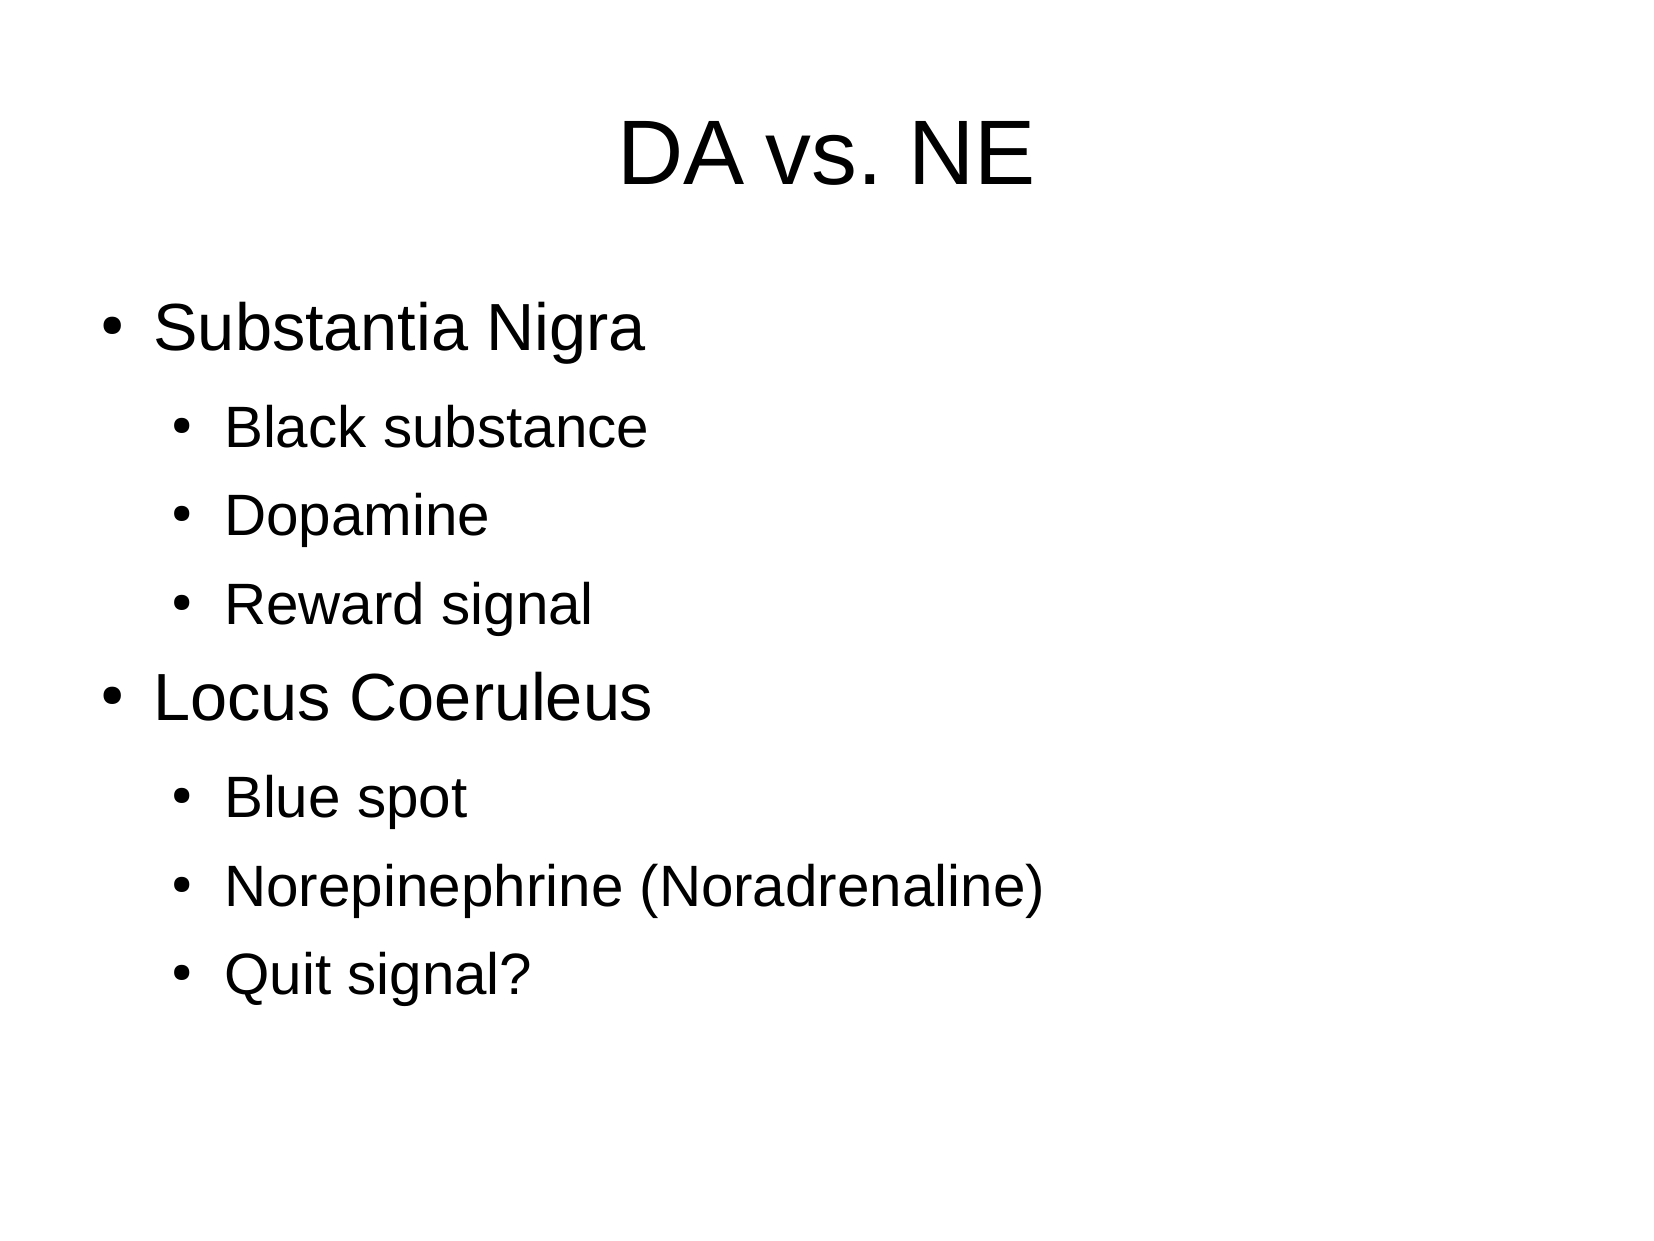

# DA vs. NE
Substantia Nigra
Black substance
Dopamine
Reward signal
Locus Coeruleus
Blue spot
Norepinephrine (Noradrenaline)
Quit signal?